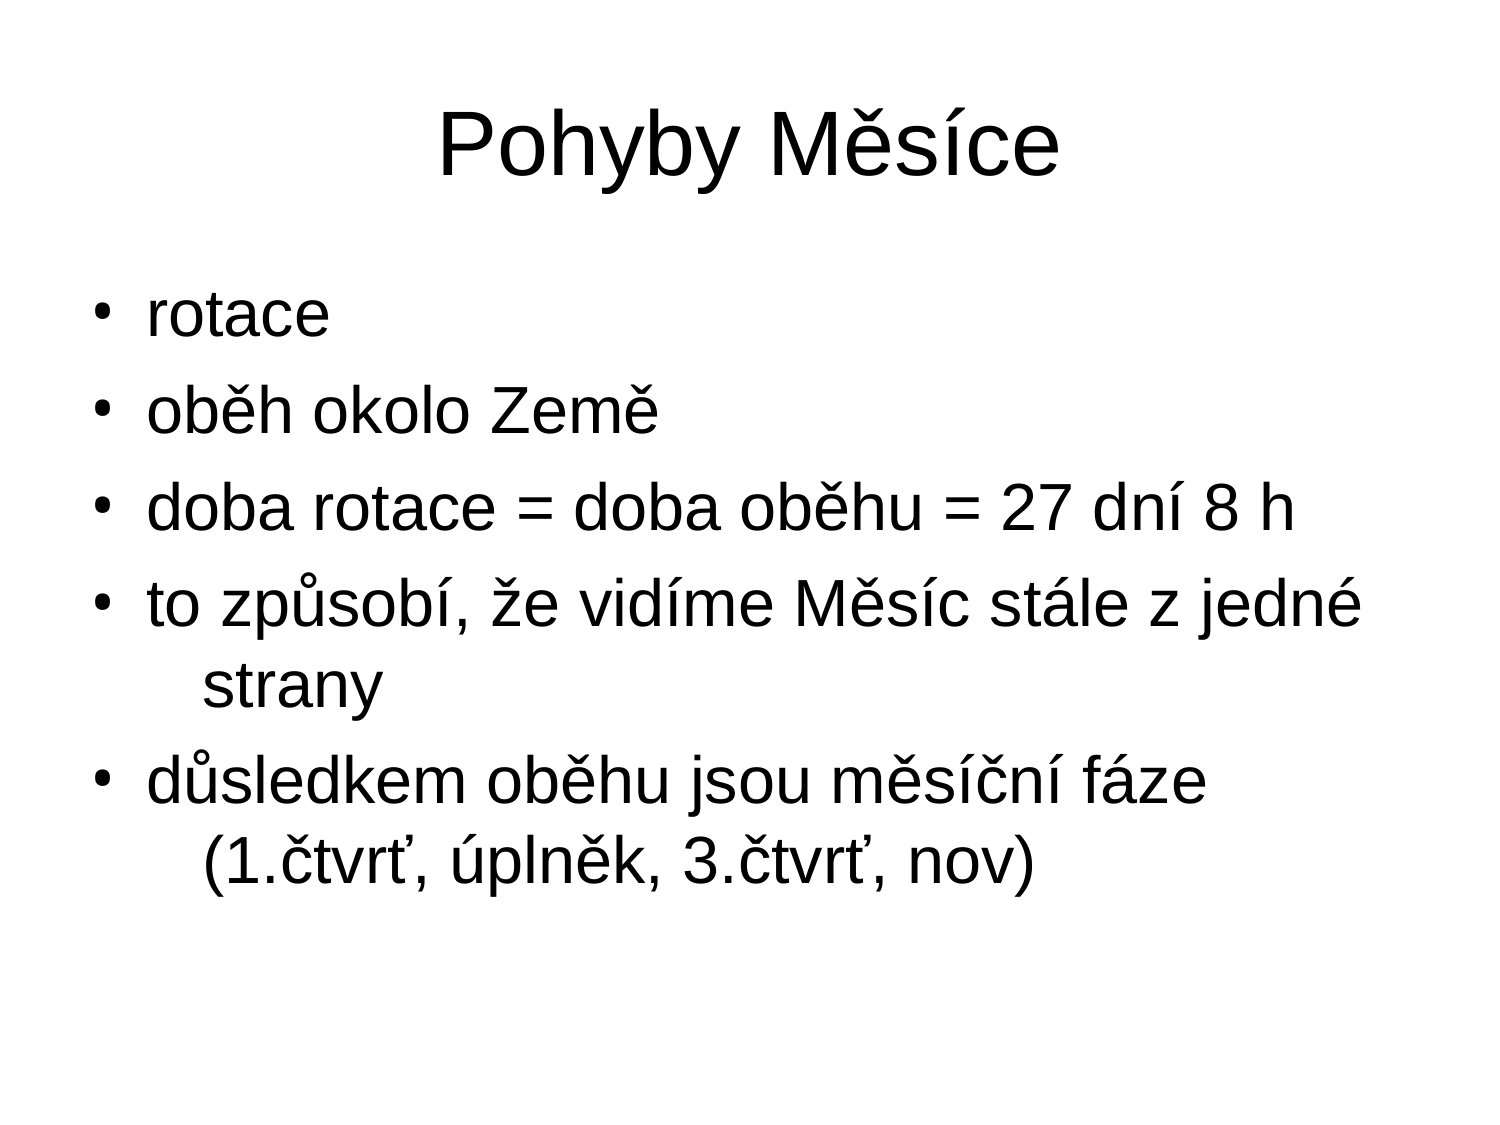

# Pohyby Měsíce
rotace
oběh okolo Země
doba rotace = doba oběhu = 27 dní 8 h
to způsobí, že vidíme Měsíc stále z jedné strany
důsledkem oběhu jsou měsíční fáze (1.čtvrť, úplněk, 3.čtvrť, nov)